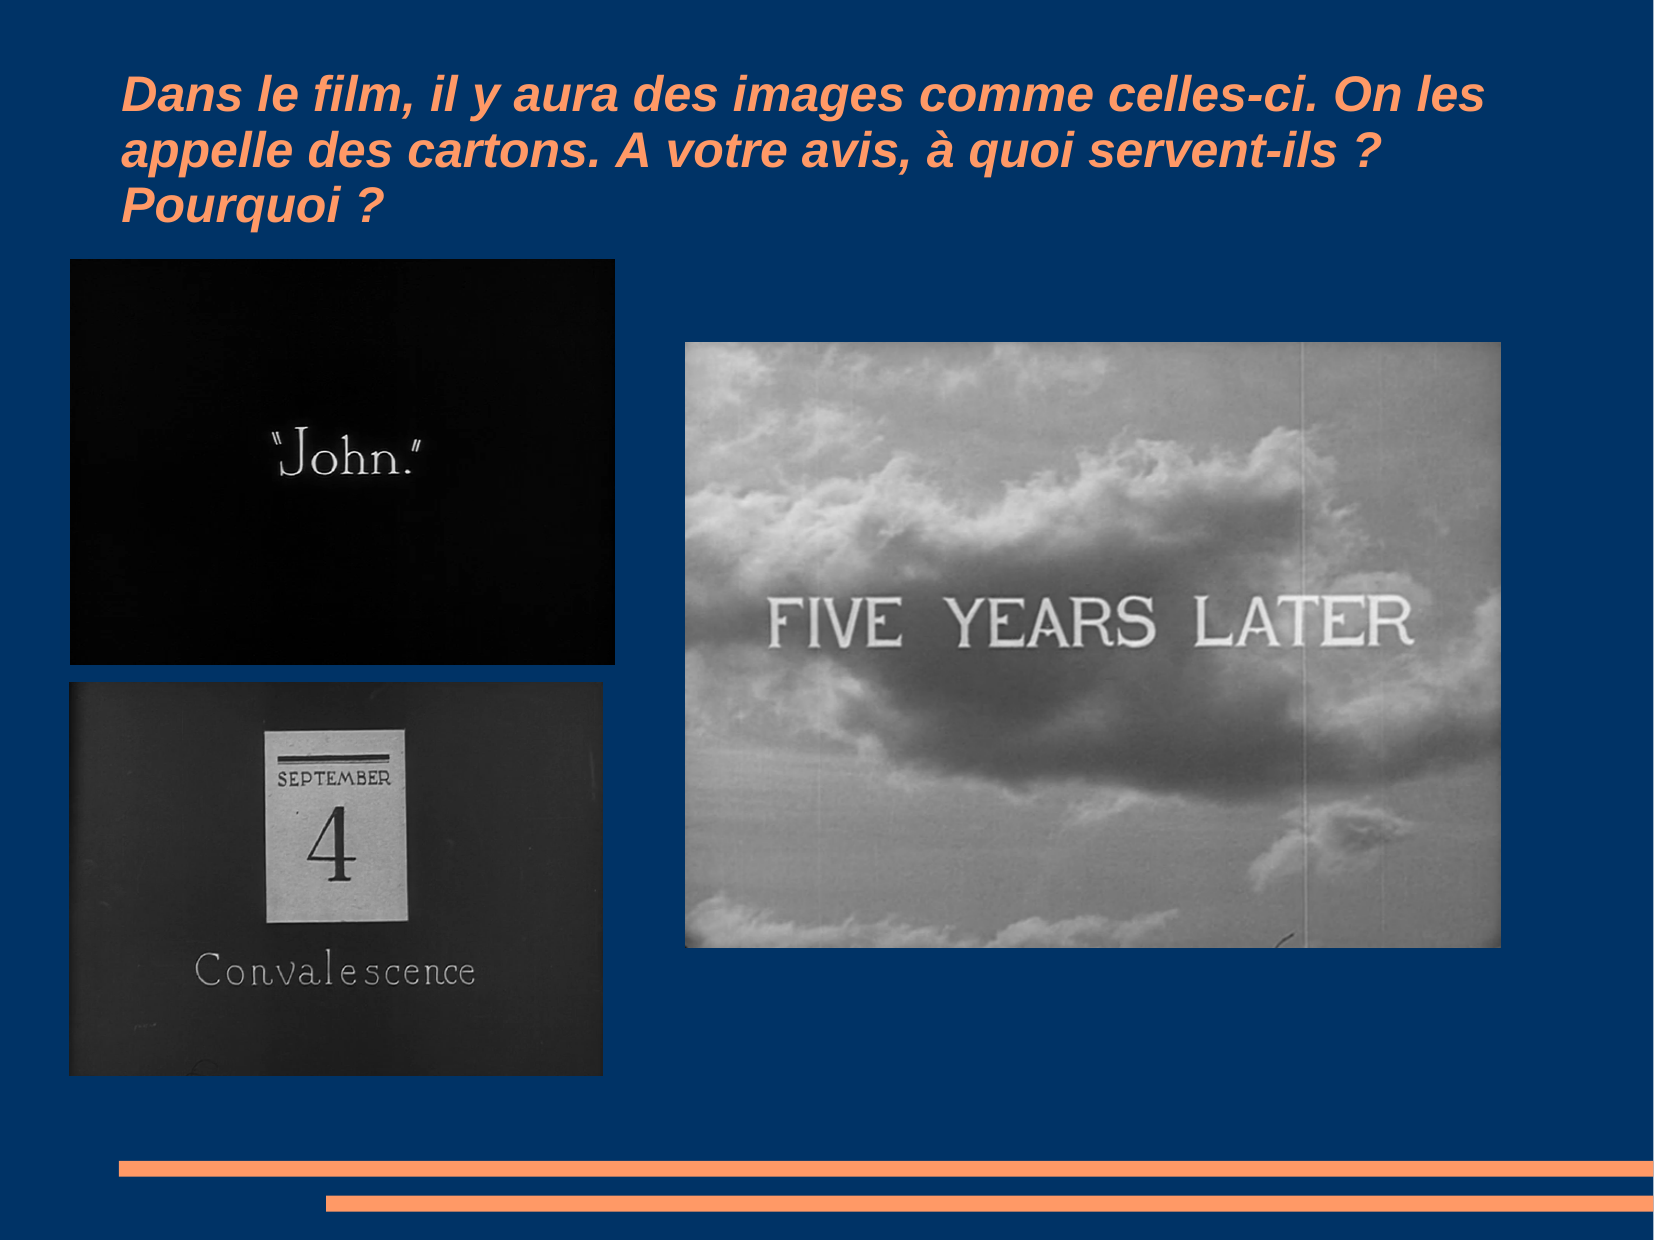

# Dans le film, il y aura des images comme celles-ci. On les appelle des cartons. A votre avis, à quoi servent-ils ? Pourquoi ?